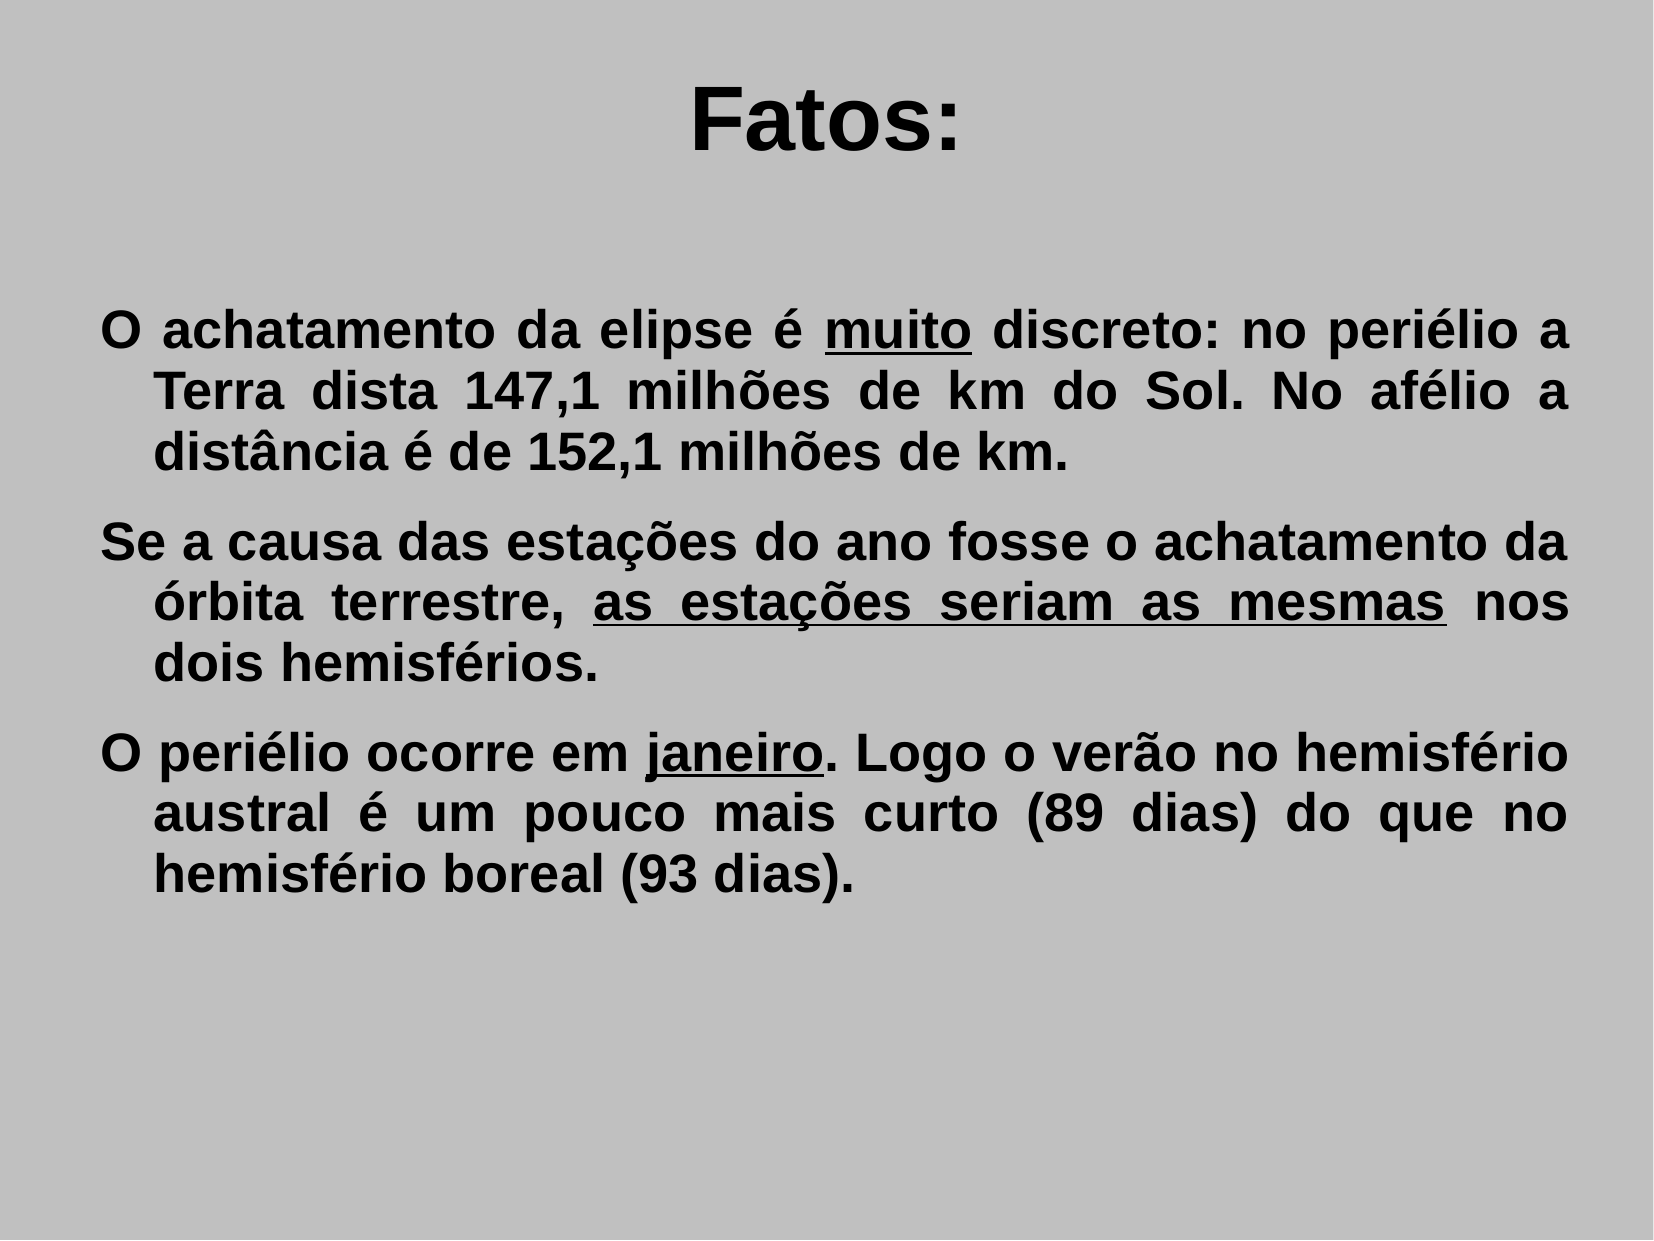

# Fatos:
O achatamento da elipse é muito discreto: no periélio a Terra dista 147,1 milhões de km do Sol. No afélio a distância é de 152,1 milhões de km.
Se a causa das estações do ano fosse o achatamento da órbita terrestre, as estações seriam as mesmas nos dois hemisférios.
O periélio ocorre em janeiro. Logo o verão no hemisfério austral é um pouco mais curto (89 dias) do que no hemisfério boreal (93 dias).